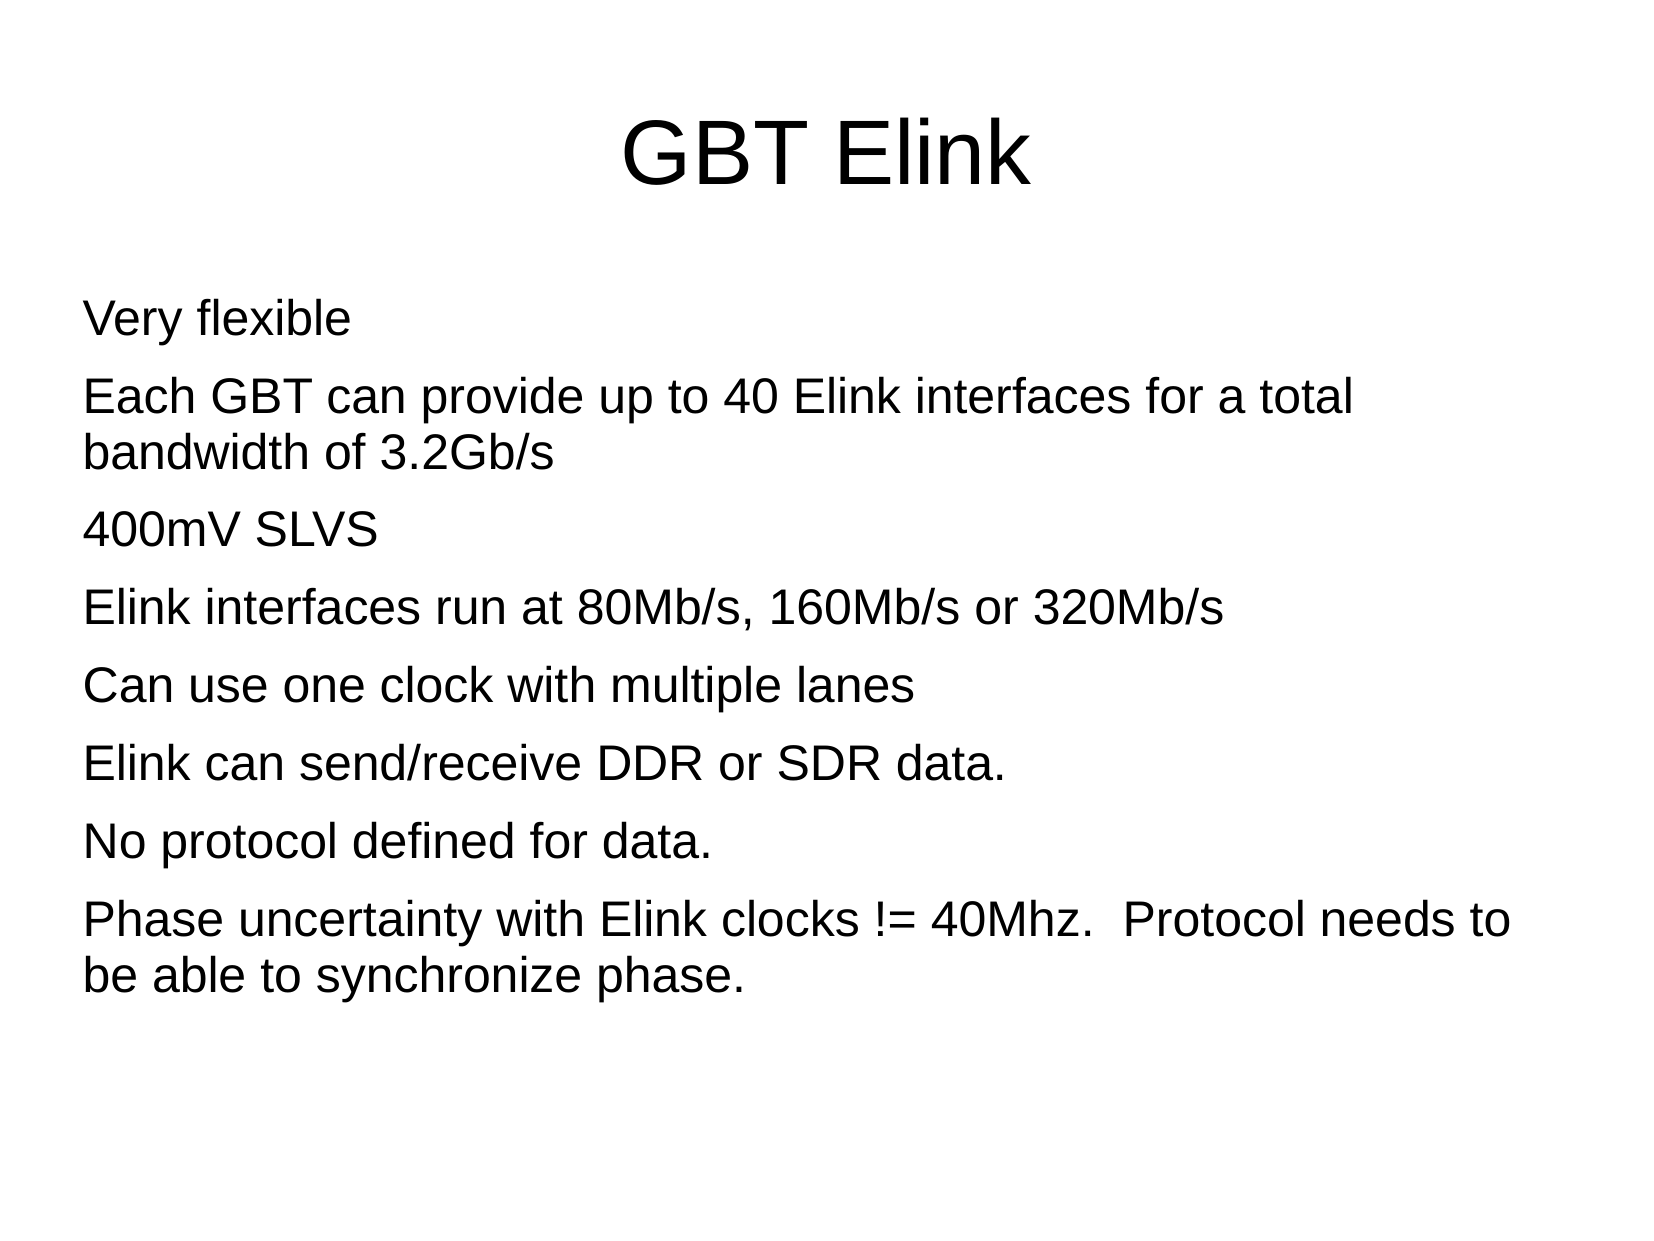

# GBT Elink
Very flexible
Each GBT can provide up to 40 Elink interfaces for a total bandwidth of 3.2Gb/s
400mV SLVS
Elink interfaces run at 80Mb/s, 160Mb/s or 320Mb/s
Can use one clock with multiple lanes
Elink can send/receive DDR or SDR data.
No protocol defined for data.
Phase uncertainty with Elink clocks != 40Mhz. Protocol needs to be able to synchronize phase.